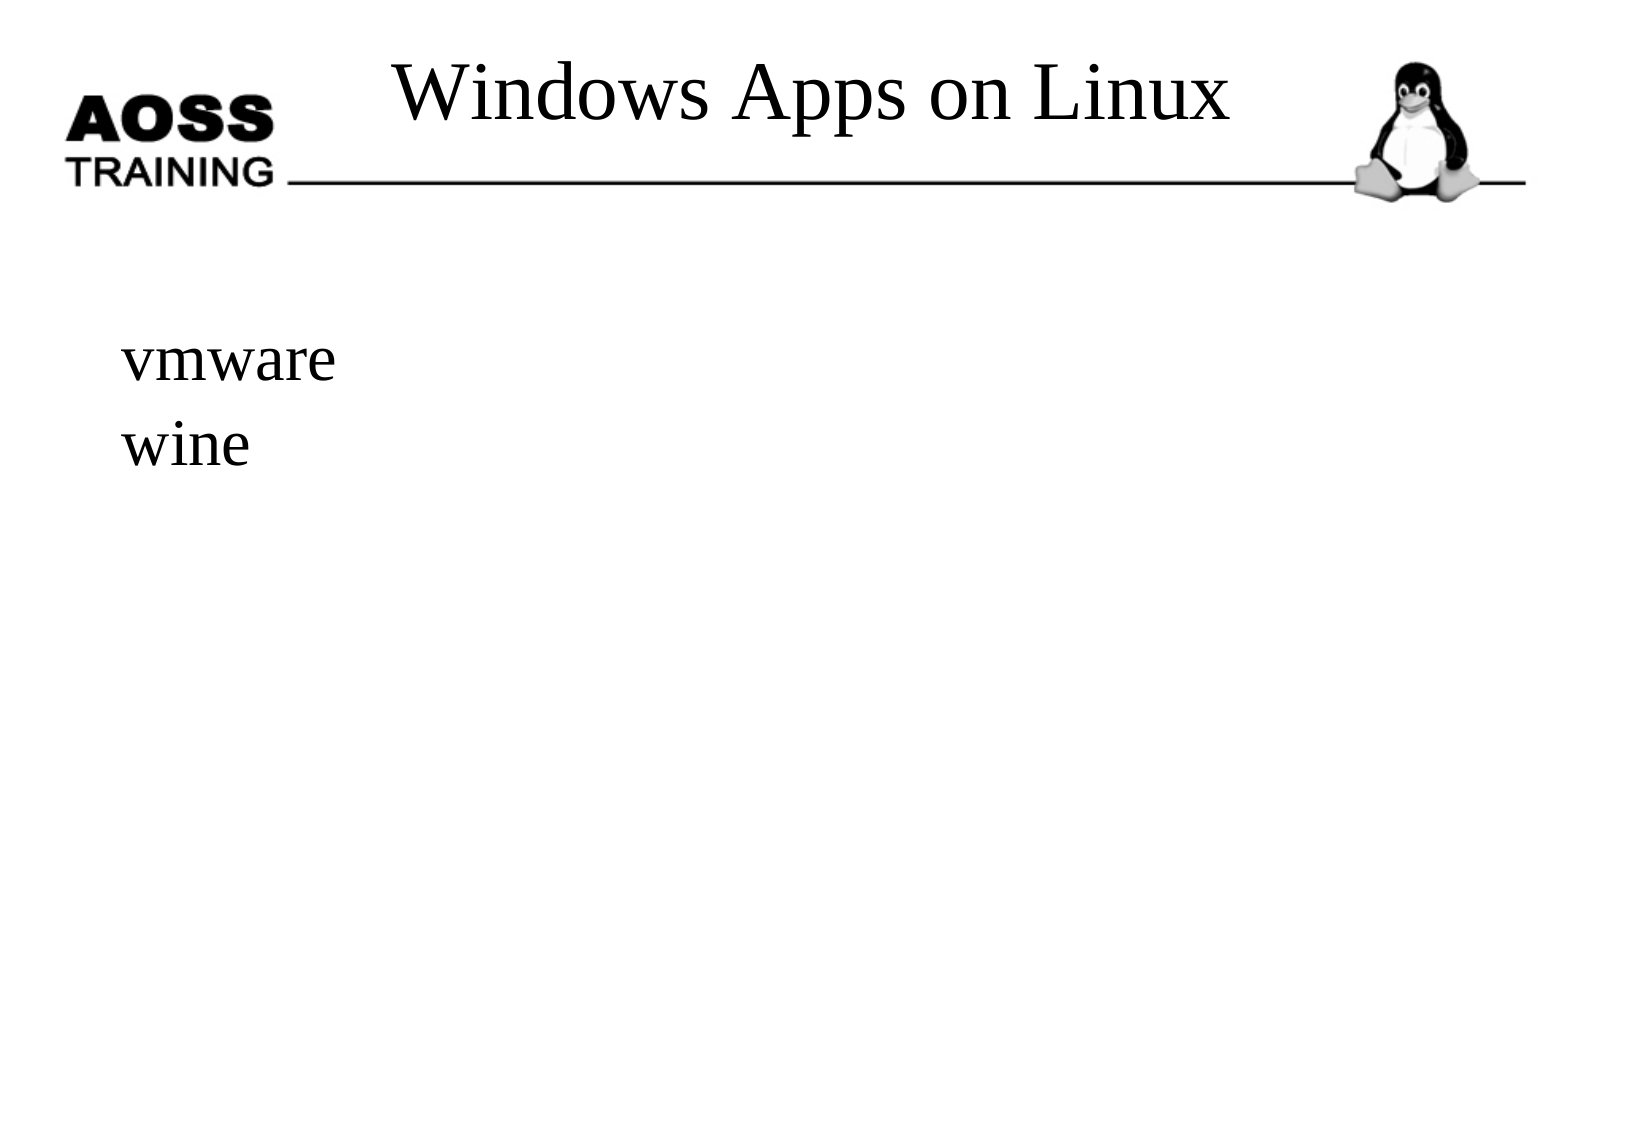

# Windows Apps on Linux
vmware
wine